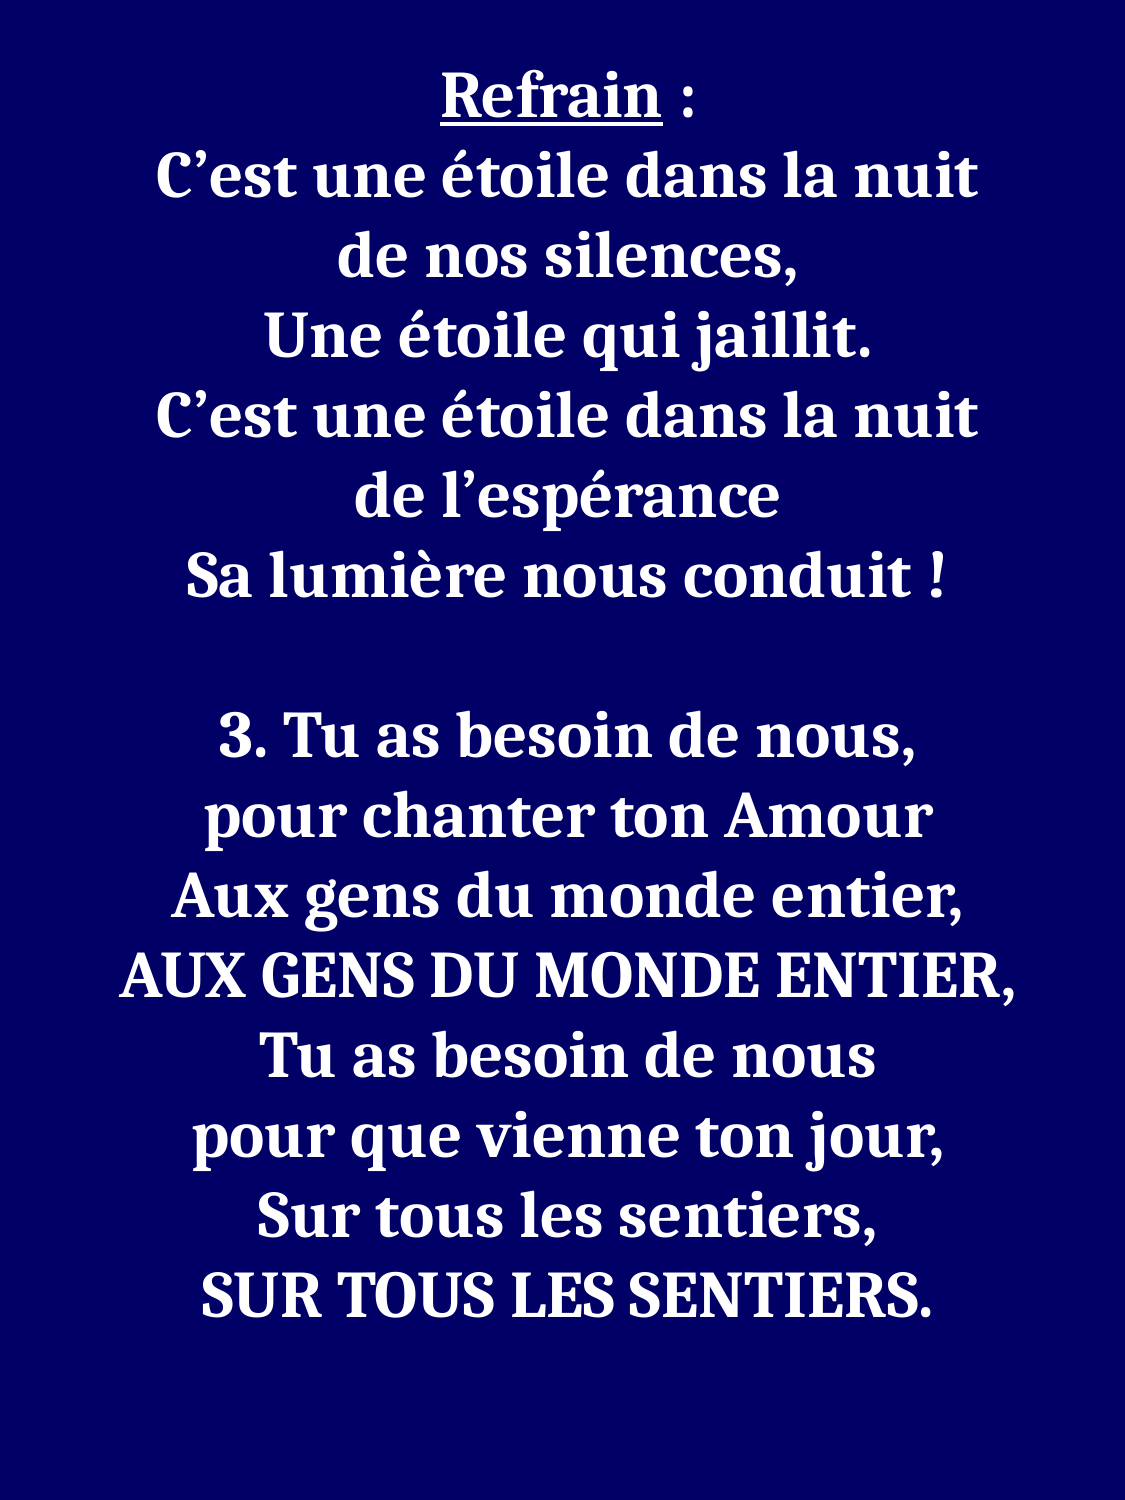

Refrain :
C’est une étoile dans la nuit
de nos silences,
Une étoile qui jaillit.
C’est une étoile dans la nuit
de l’espérance
Sa lumière nous conduit !
3. Tu as besoin de nous,
pour chanter ton Amour
Aux gens du monde entier,
AUX GENS DU MONDE ENTIER,
Tu as besoin de nous
pour que vienne ton jour,
Sur tous les sentiers,
SUR TOUS LES SENTIERS.